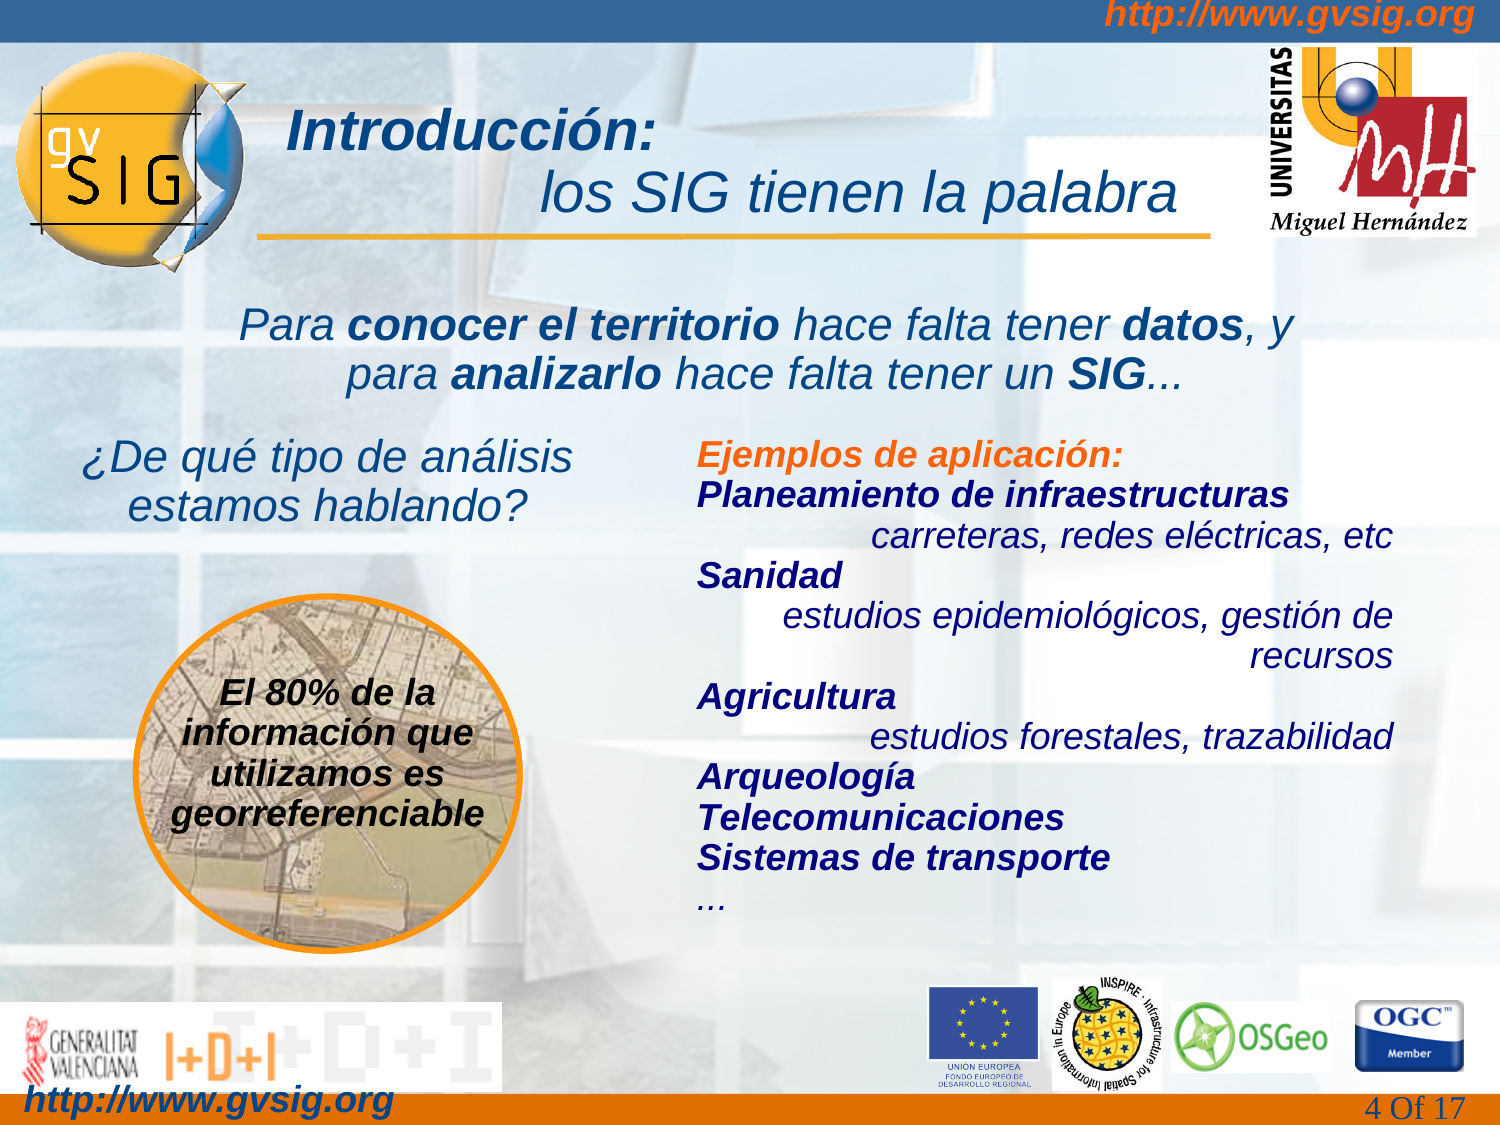

Introducción:
los SIG tienen la palabra
Para conocer el territorio hace falta tener datos, y para analizarlo hace falta tener un SIG...
¿De qué tipo de análisis estamos hablando?
Ejemplos de aplicación:
Planeamiento de infraestructuras
	carreteras, redes eléctricas, etc
Sanidad
	estudios epidemiológicos, gestión de recursos
Agricultura
	estudios forestales, trazabilidad
Arqueología
Telecomunicaciones
Sistemas de transporte
...
El 80% de la información que utilizamos es georreferenciable
4